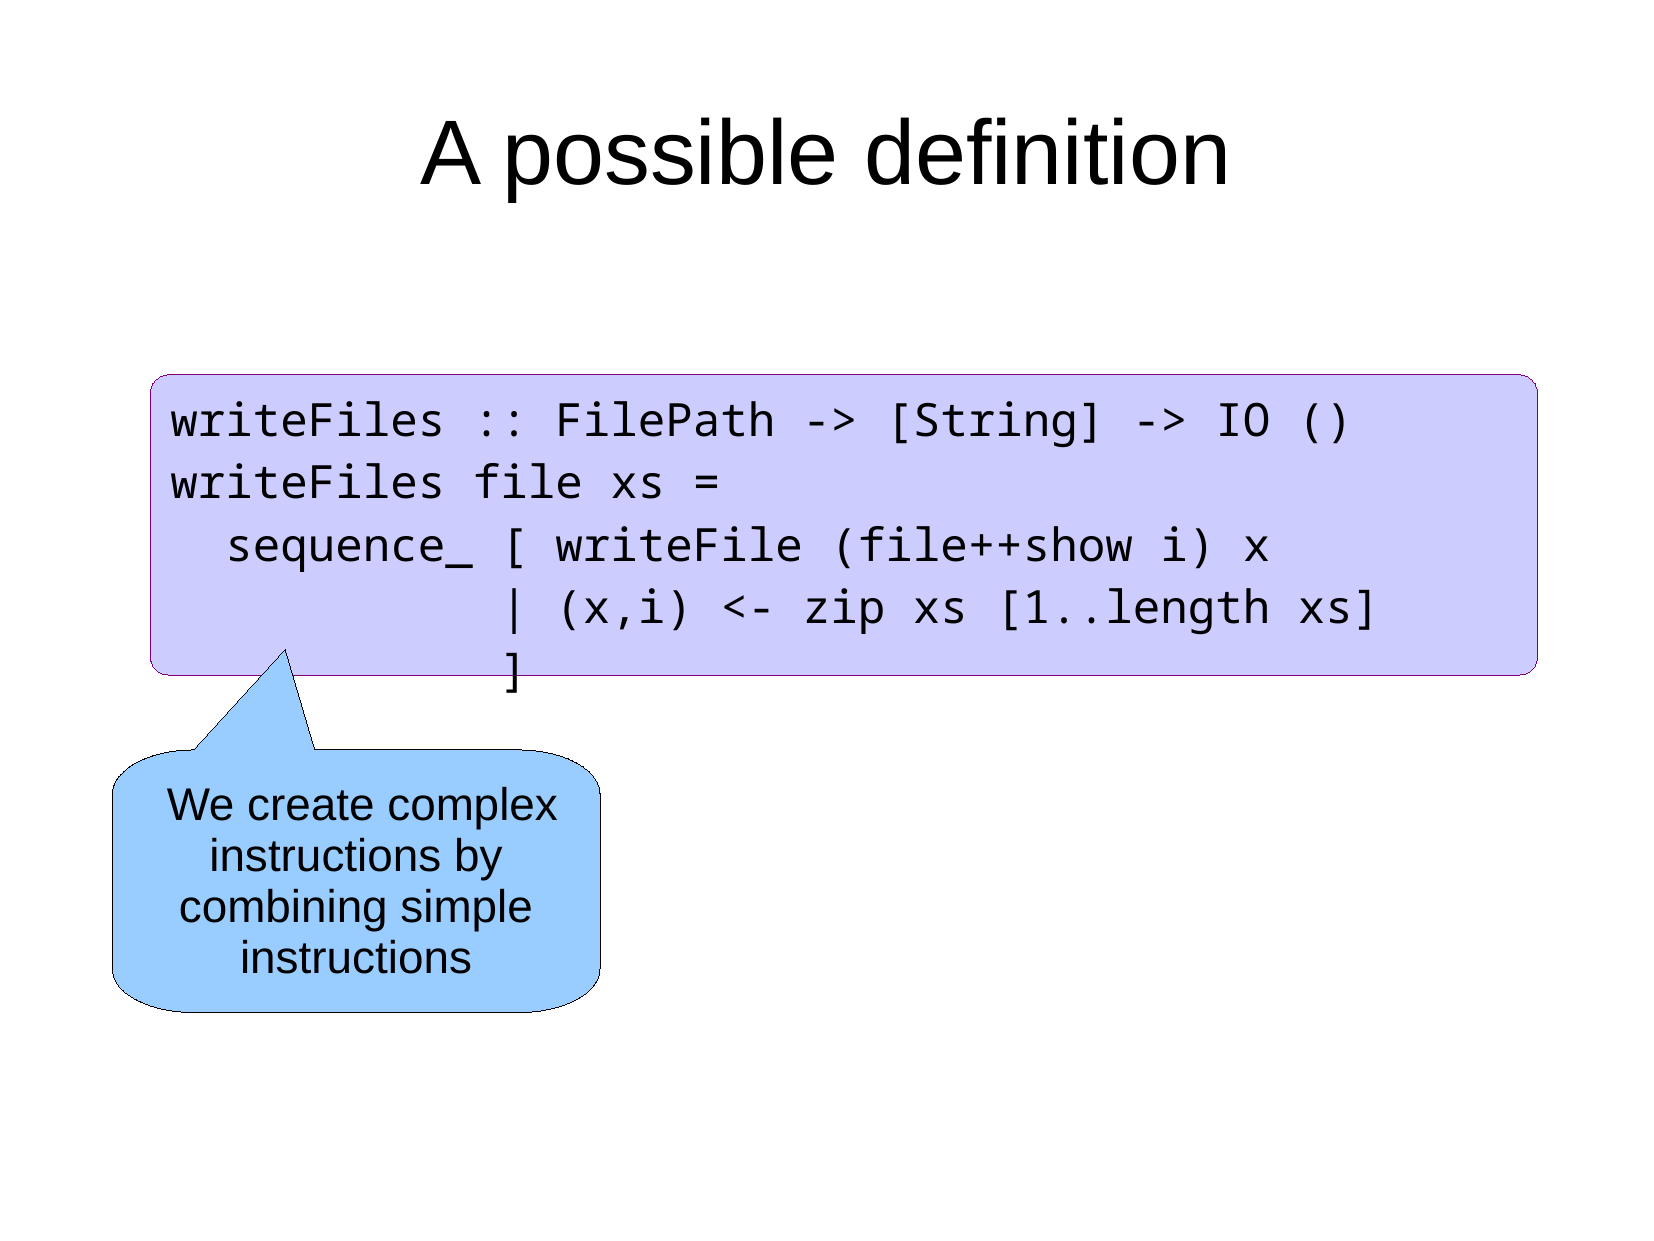

# A possible definition
writeFiles :: FilePath -> [String] -> IO ()
writeFiles file xs =
 sequence_ [ writeFile (file++show i) x
 | (x,i) <- zip xs [1..length xs]
 ]
 We create complex instructions by combining simple instructions